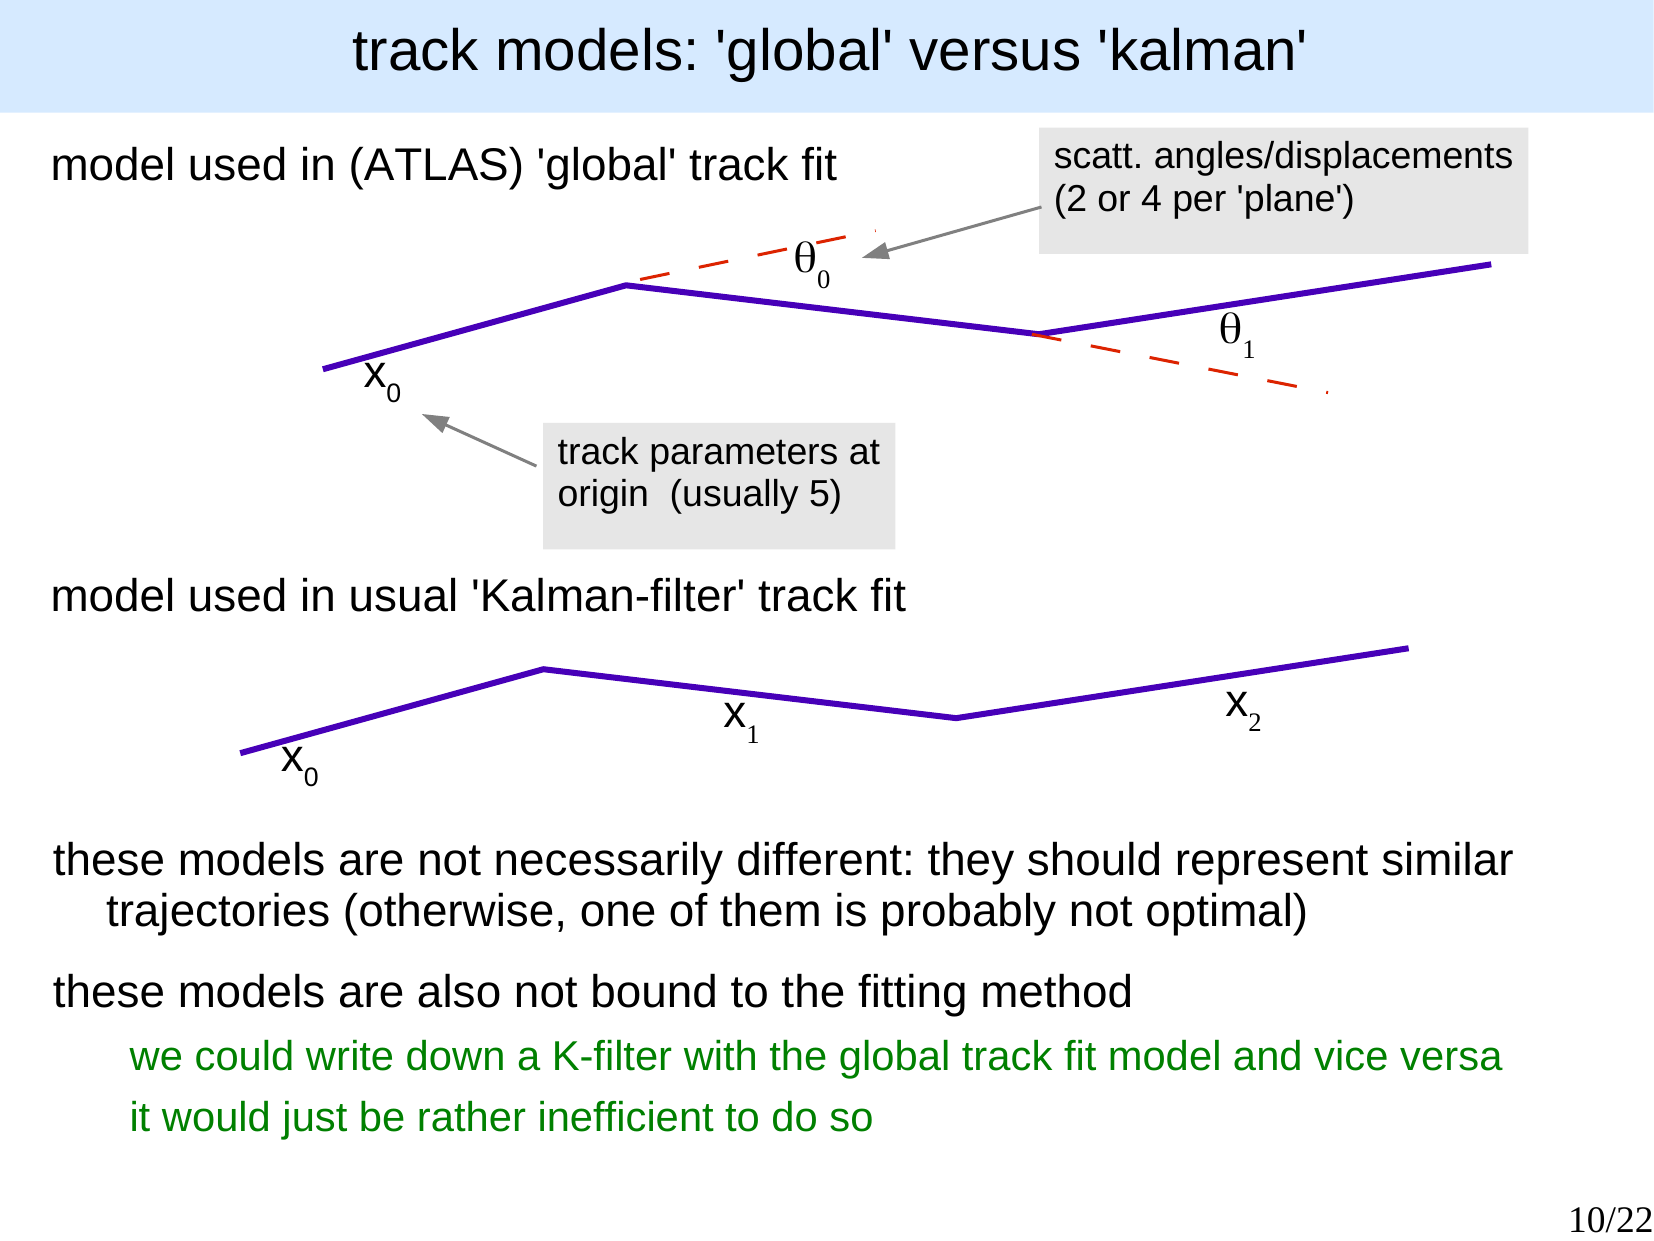

# track models: 'global' versus 'kalman'
scatt. angles/displacements
(2 or 4 per 'plane')
model used in (ATLAS) 'global' track fit
0
1
x0
track parameters at
origin (usually 5)
model used in usual 'Kalman-filter' track fit
x2
x1
x0
these models are not necessarily different: they should represent similar trajectories (otherwise, one of them is probably not optimal)
these models are also not bound to the fitting method
we could write down a K-filter with the global track fit model and vice versa
it would just be rather inefficient to do so
10